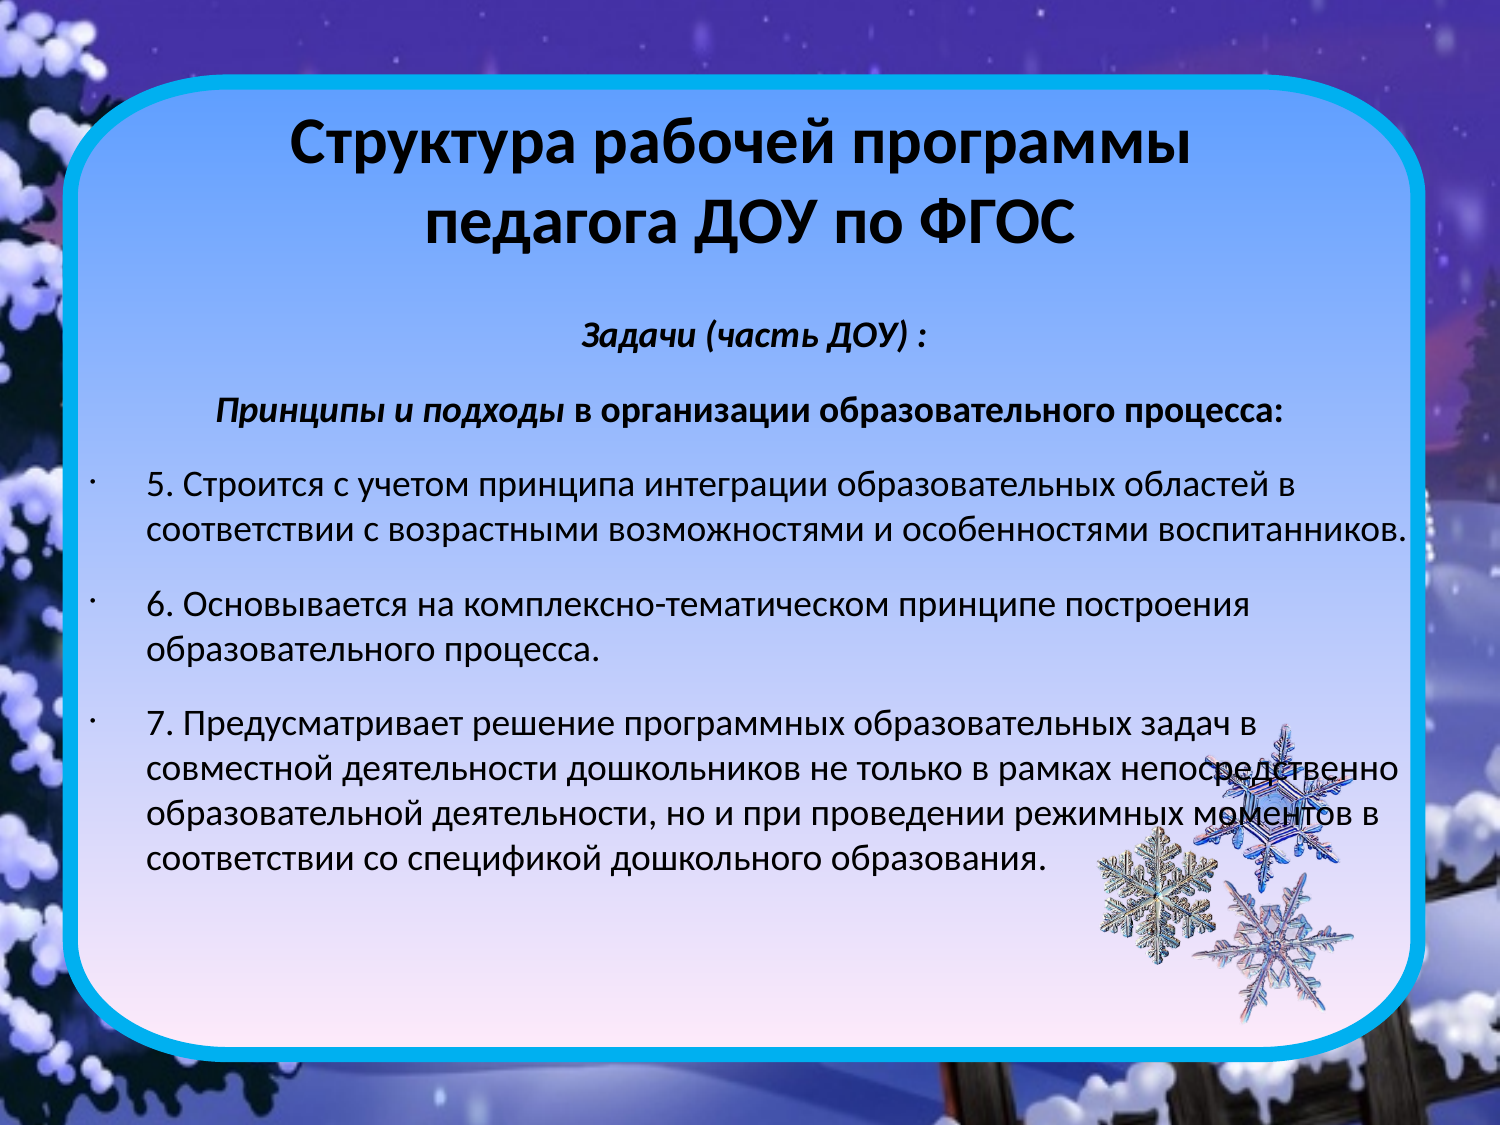

# Структура рабочей программы педагога ДОУ по ФГОС
 Задачи (часть ДОУ) :
Принципы и подходы в организации образовательного процесса:
5. Строится с учетом принципа интеграции образовательных областей в соответствии с возрастными возможностями и особенностями воспитанников.
6. Основывается на комплексно-тематическом принципе построения образовательного процесса.
7. Предусматривает решение программных образовательных задач в совместной деятельности дошкольников не только в рамках непосредственно образовательной деятельности, но и при проведении режимных моментов в соответствии со спецификой дошкольного образования.